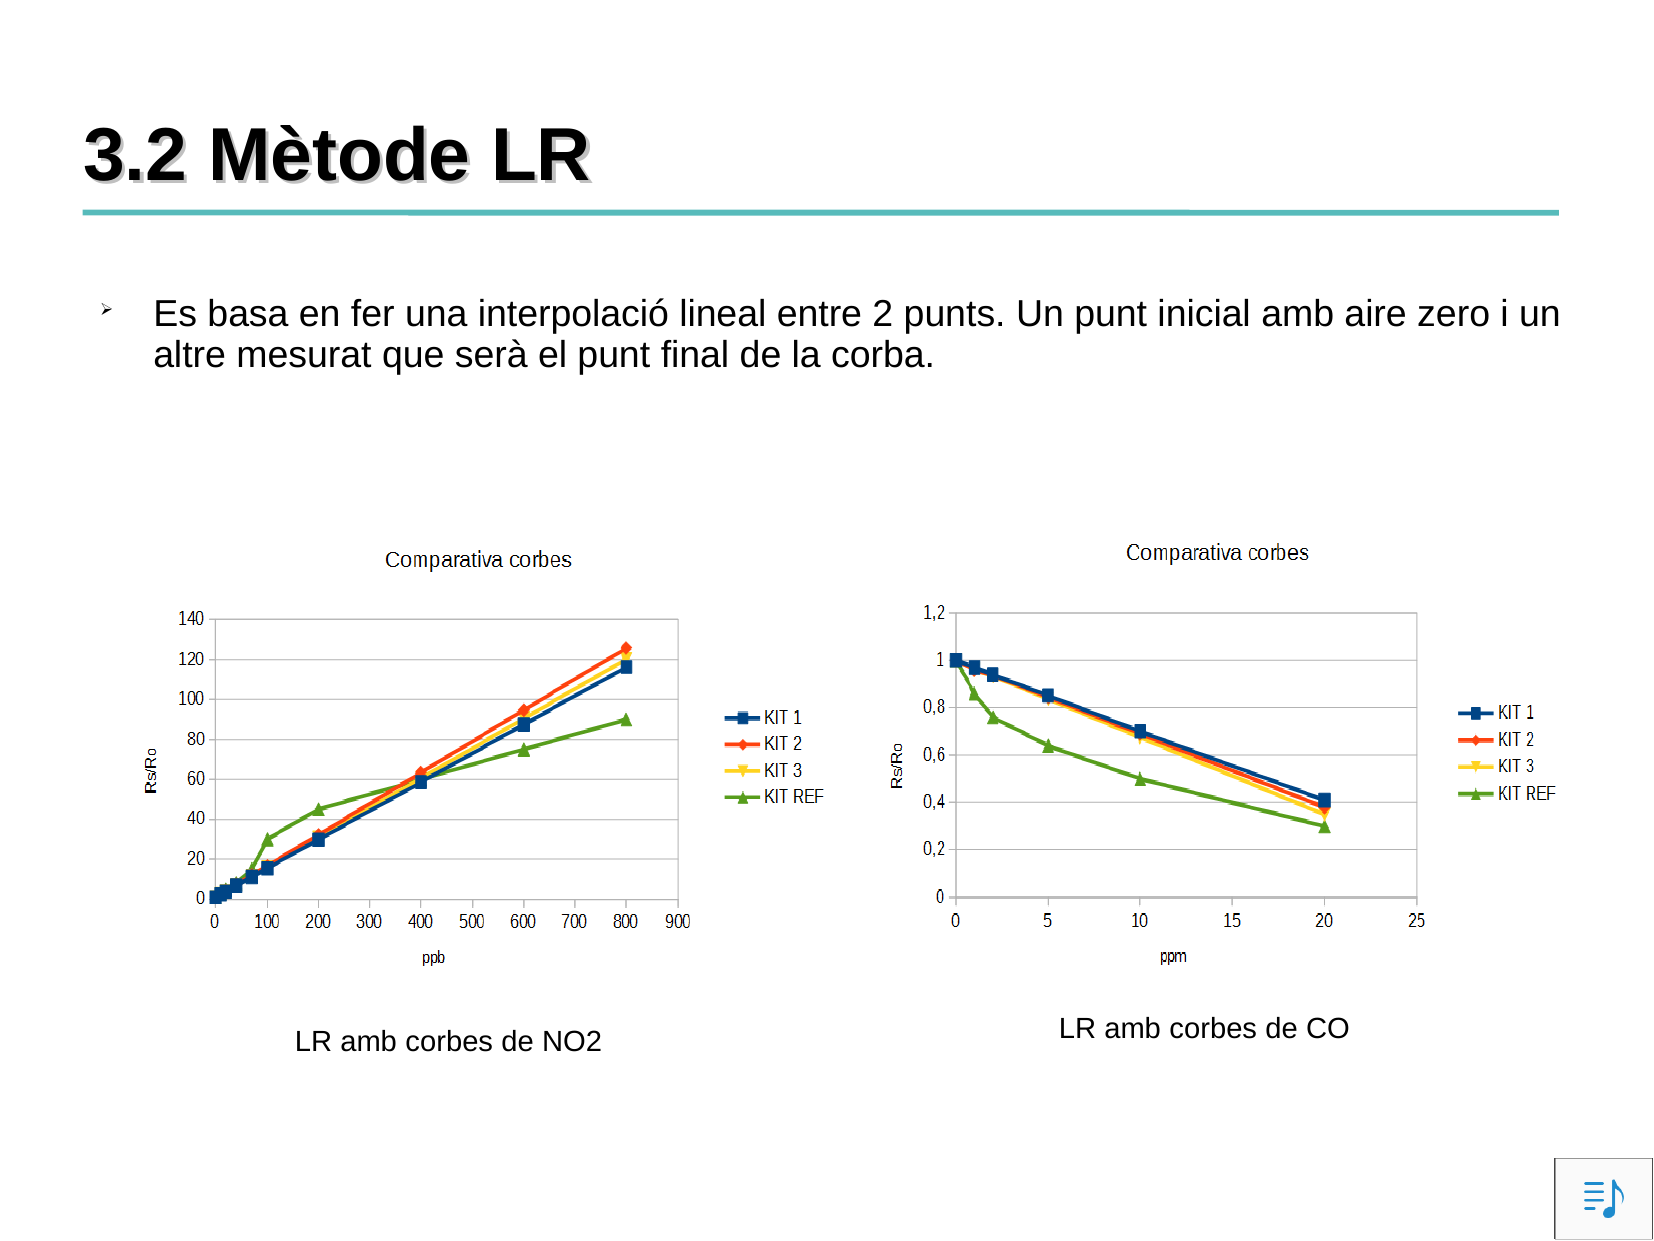

3.2 Mètode LR
# Es basa en fer una interpolació lineal entre 2 punts. Un punt inicial amb aire zero i un altre mesurat que serà el punt final de la corba.
LR amb corbes de CO
LR amb corbes de NO2